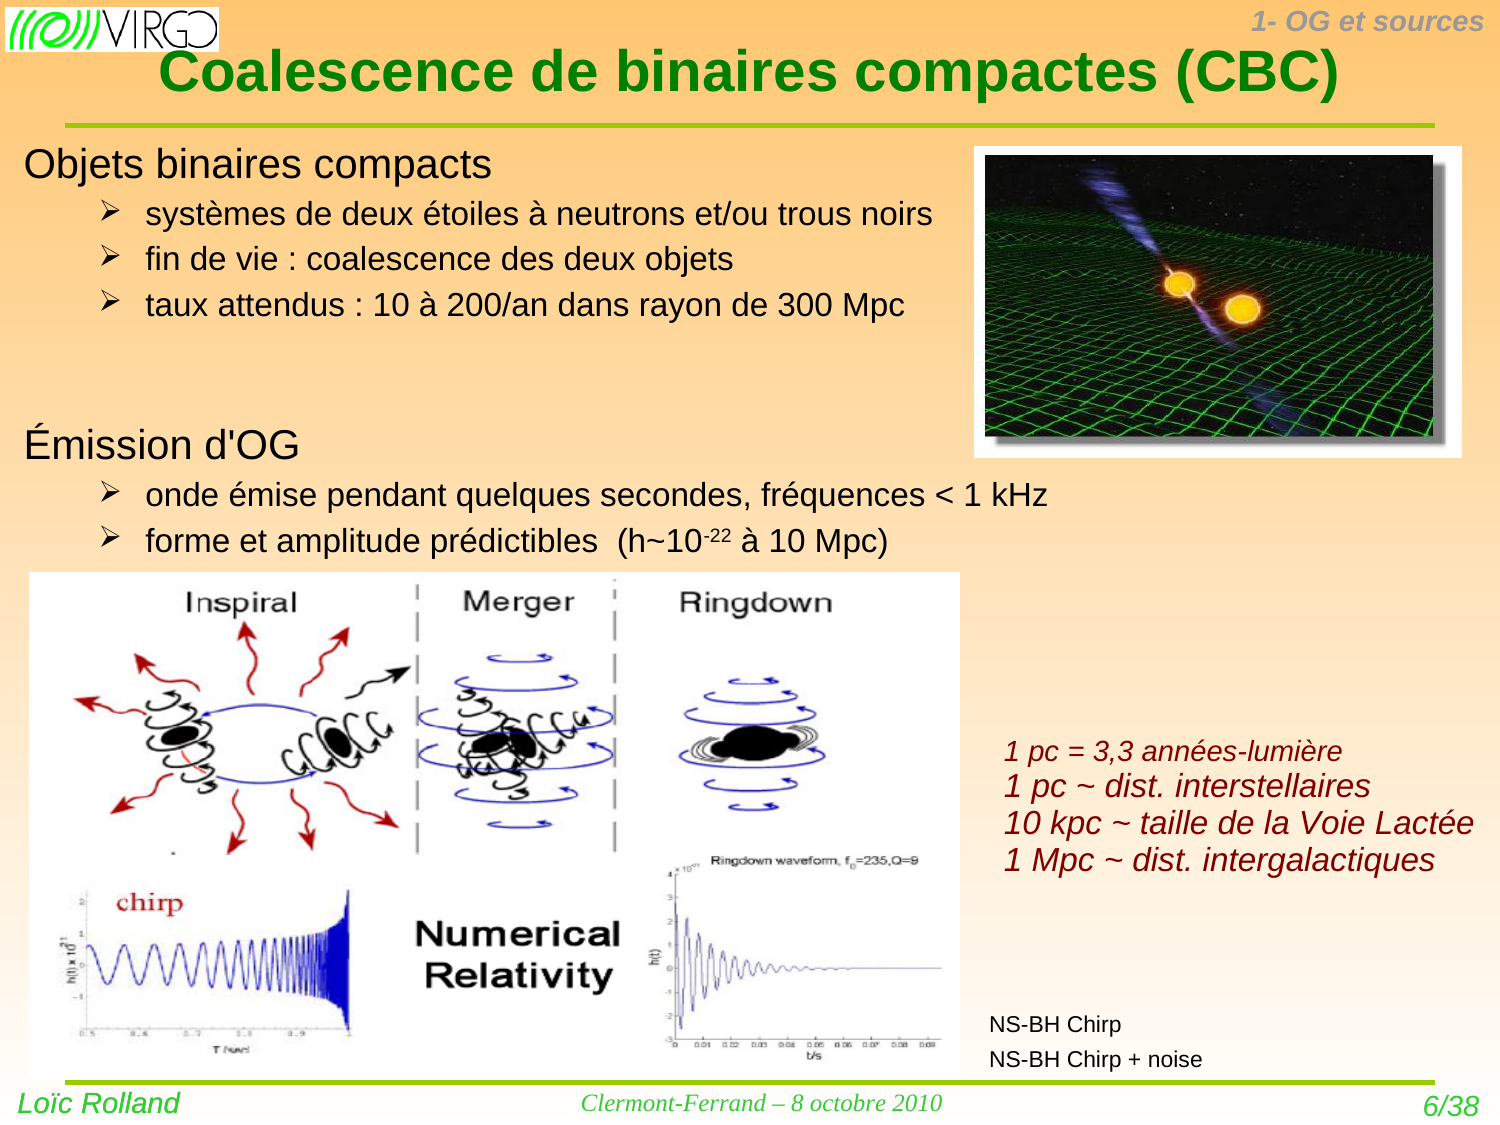

1- OG et sources
# Coalescence de binaires compactes (CBC)
Objets binaires compacts
systèmes de deux étoiles à neutrons et/ou trous noirs
fin de vie : coalescence des deux objets
taux attendus : 10 à 200/an dans rayon de 300 Mpc
Émission d'OG
onde émise pendant quelques secondes, fréquences < 1 kHz
forme et amplitude prédictibles (h~10-22 à 10 Mpc)
“Chirp”
0.2 s
1 pc = 3,3 années-lumière
1 pc ~ dist. interstellaires
10 kpc ~ taille de la Voie Lactée
1 Mpc ~ dist. intergalactiques
NS-BH Chirp
NS-BH Chirp + noise
6